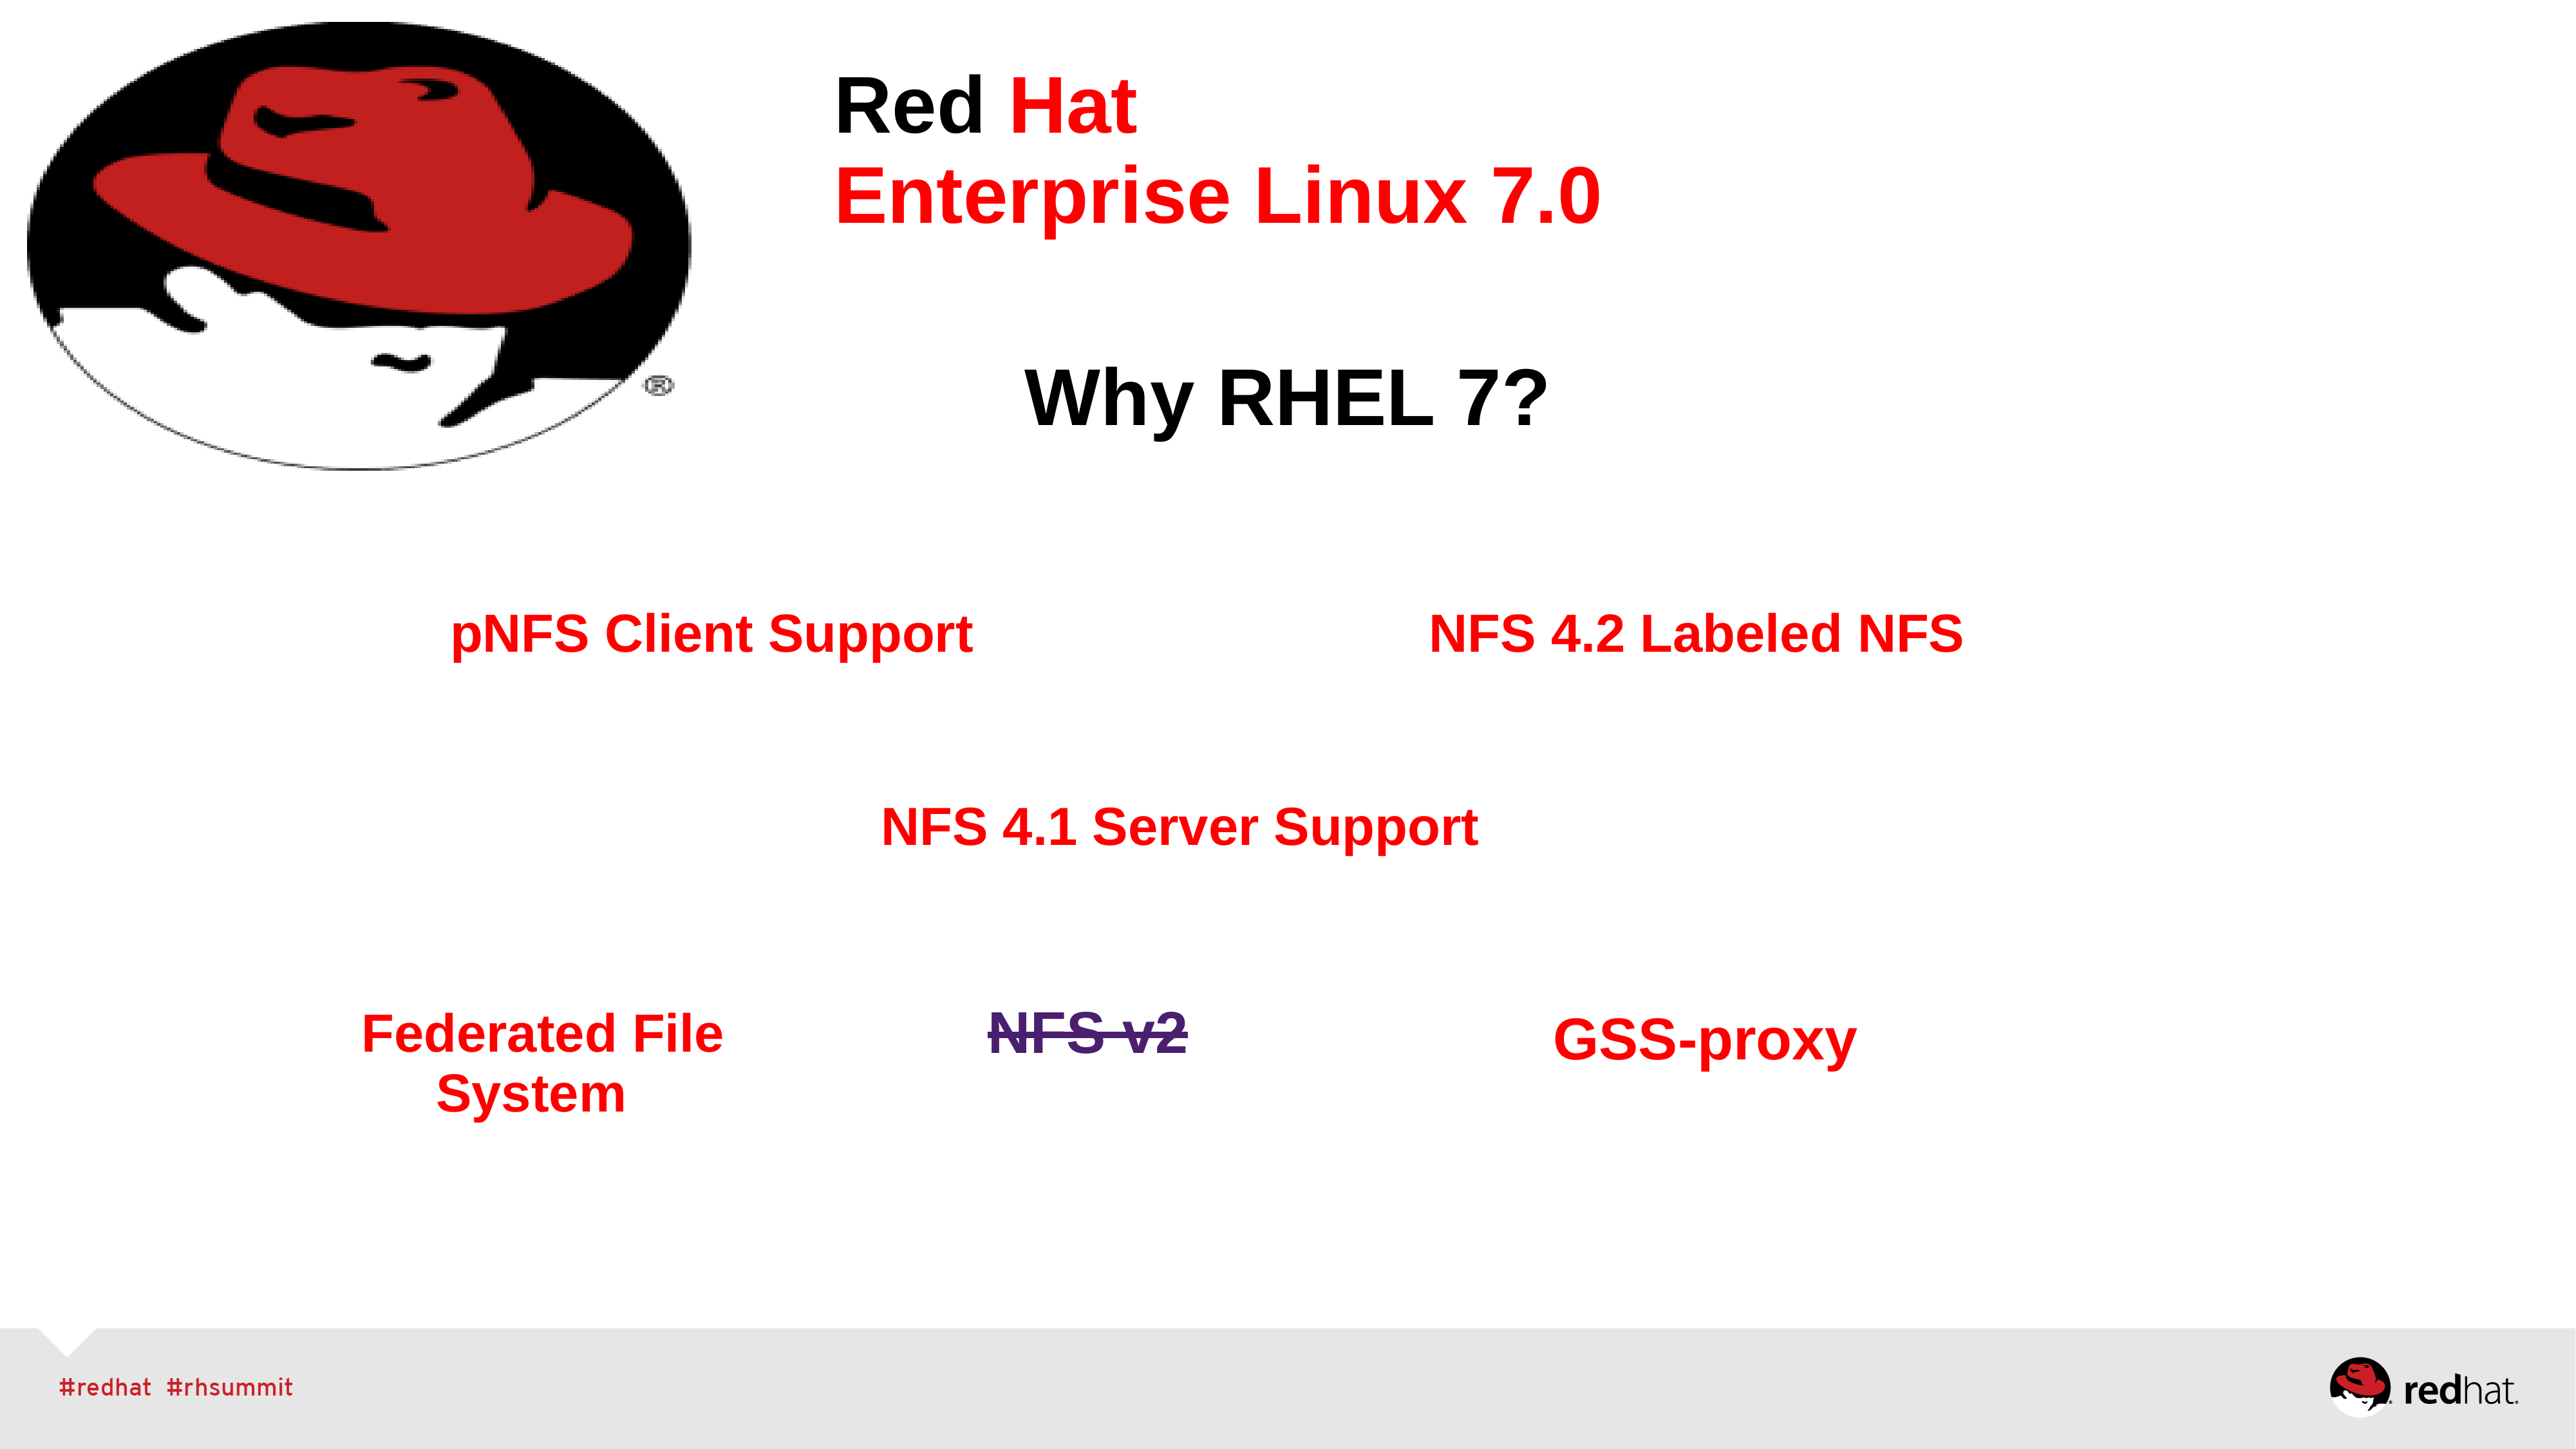

Red Hat
Enterprise Linux 7.0
Why RHEL 7?
pNFS Client Support
NFS 4.2 Labeled NFS
NFS 4.1 Server Support
NFS v2
Federated File System
GSS-proxy